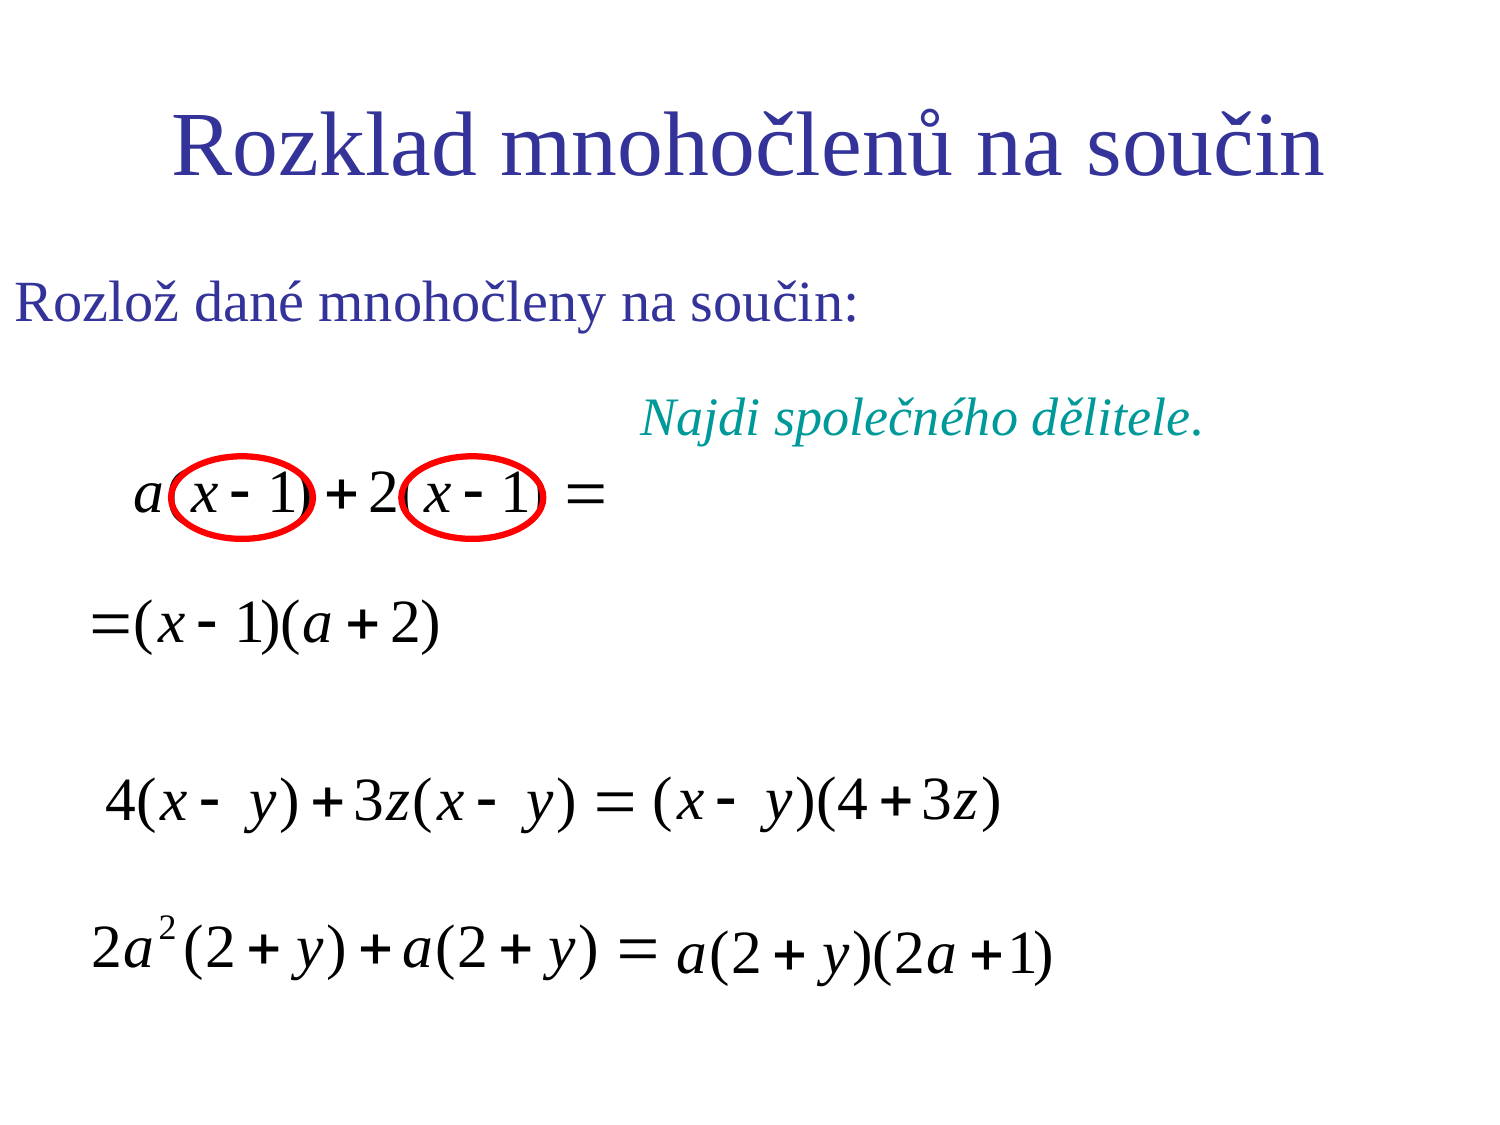

Rozklad mnohočlenů na součin
Rozlož dané mnohočleny na součin:
Najdi společného dělitele.